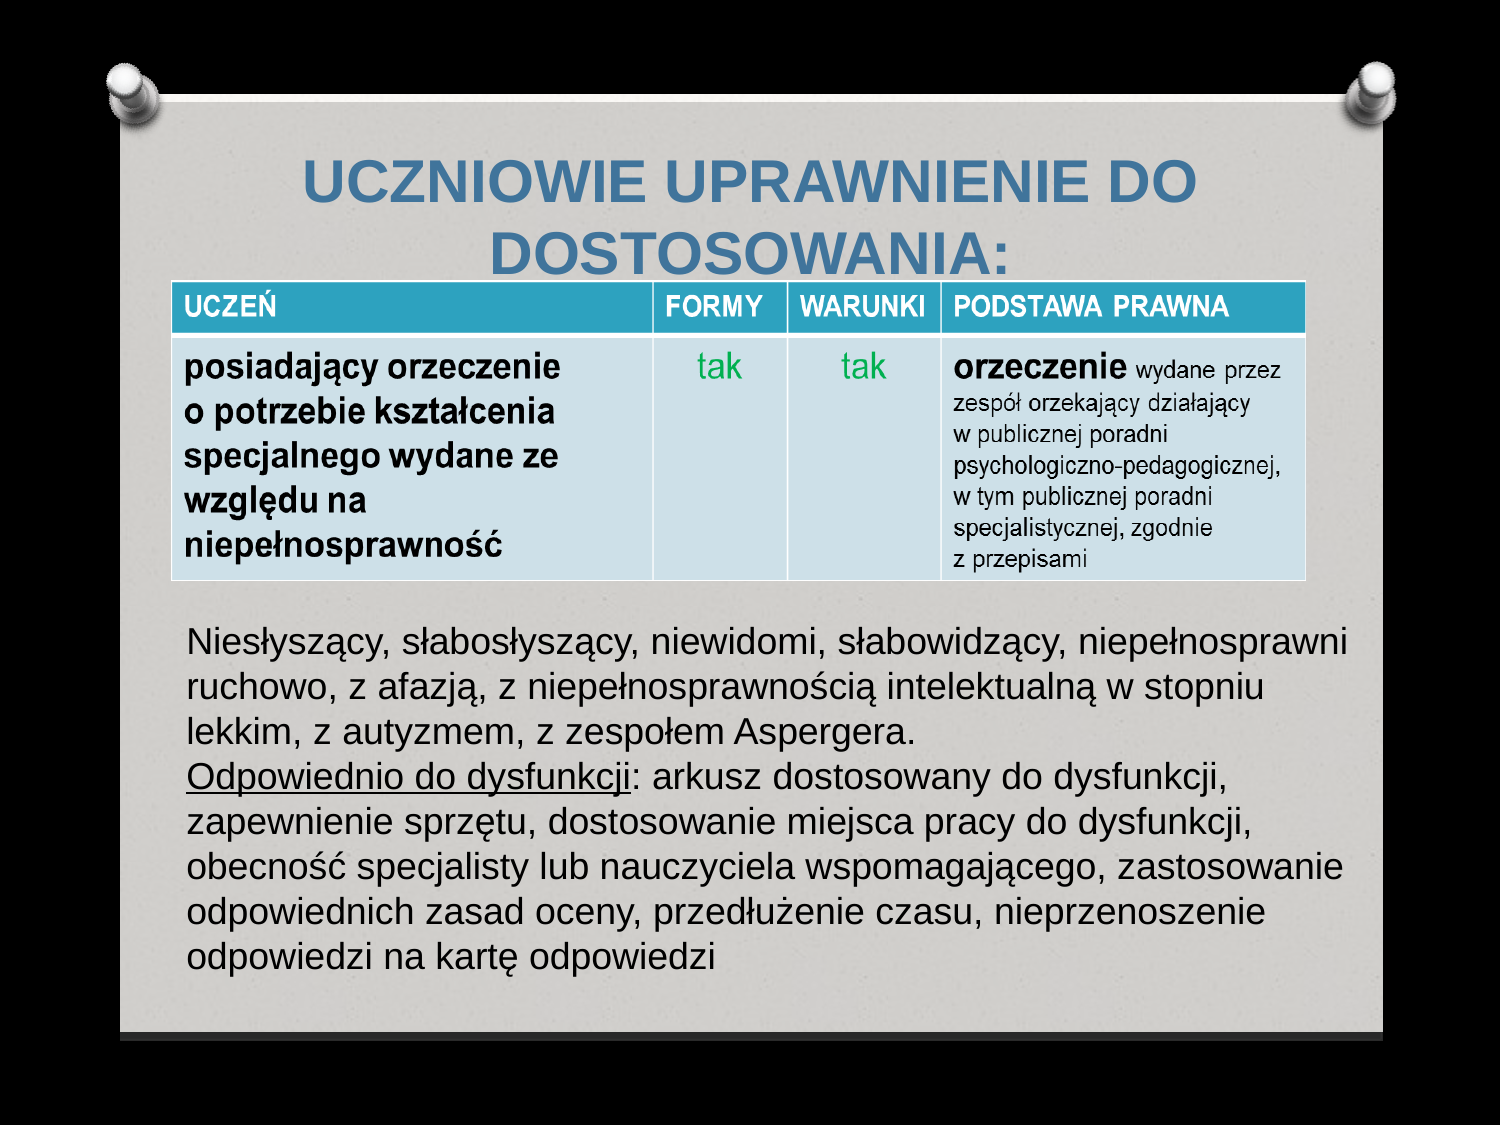

# UCZNIOWIE UPRAWNIENIE DO DOSTOSOWANIA:
Niesłyszący, słabosłyszący, niewidomi, słabowidzący, niepełnosprawni ruchowo, z afazją, z niepełnosprawnością intelektualną w stopniu lekkim, z autyzmem, z zespołem Aspergera.
Odpowiednio do dysfunkcji: arkusz dostosowany do dysfunkcji, zapewnienie sprzętu, dostosowanie miejsca pracy do dysfunkcji, obecność specjalisty lub nauczyciela wspomagającego, zastosowanie odpowiednich zasad oceny, przedłużenie czasu, nieprzenoszenie odpowiedzi na kartę odpowiedzi